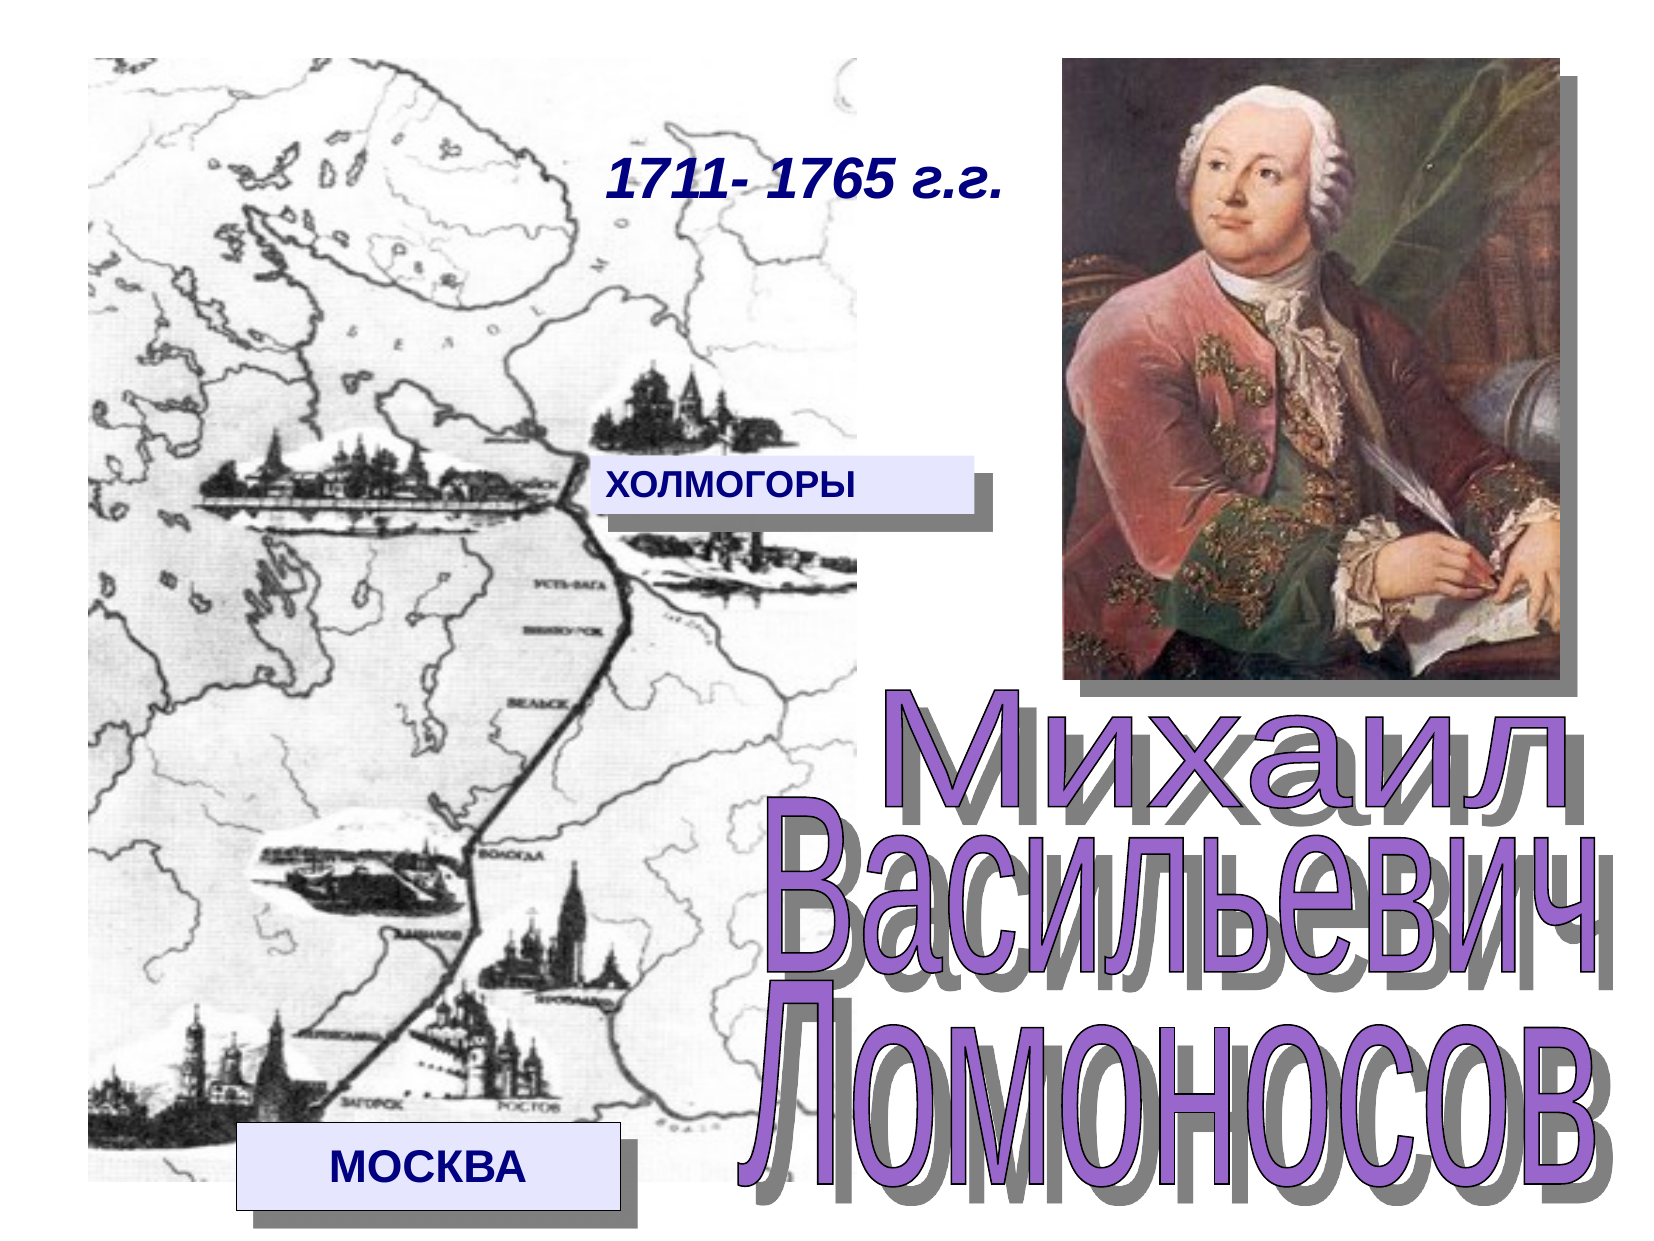

1711- 1765 г.г.
ХОЛМОГОРЫ
Михаил
Васильевич
Ломоносов
МОСКВА